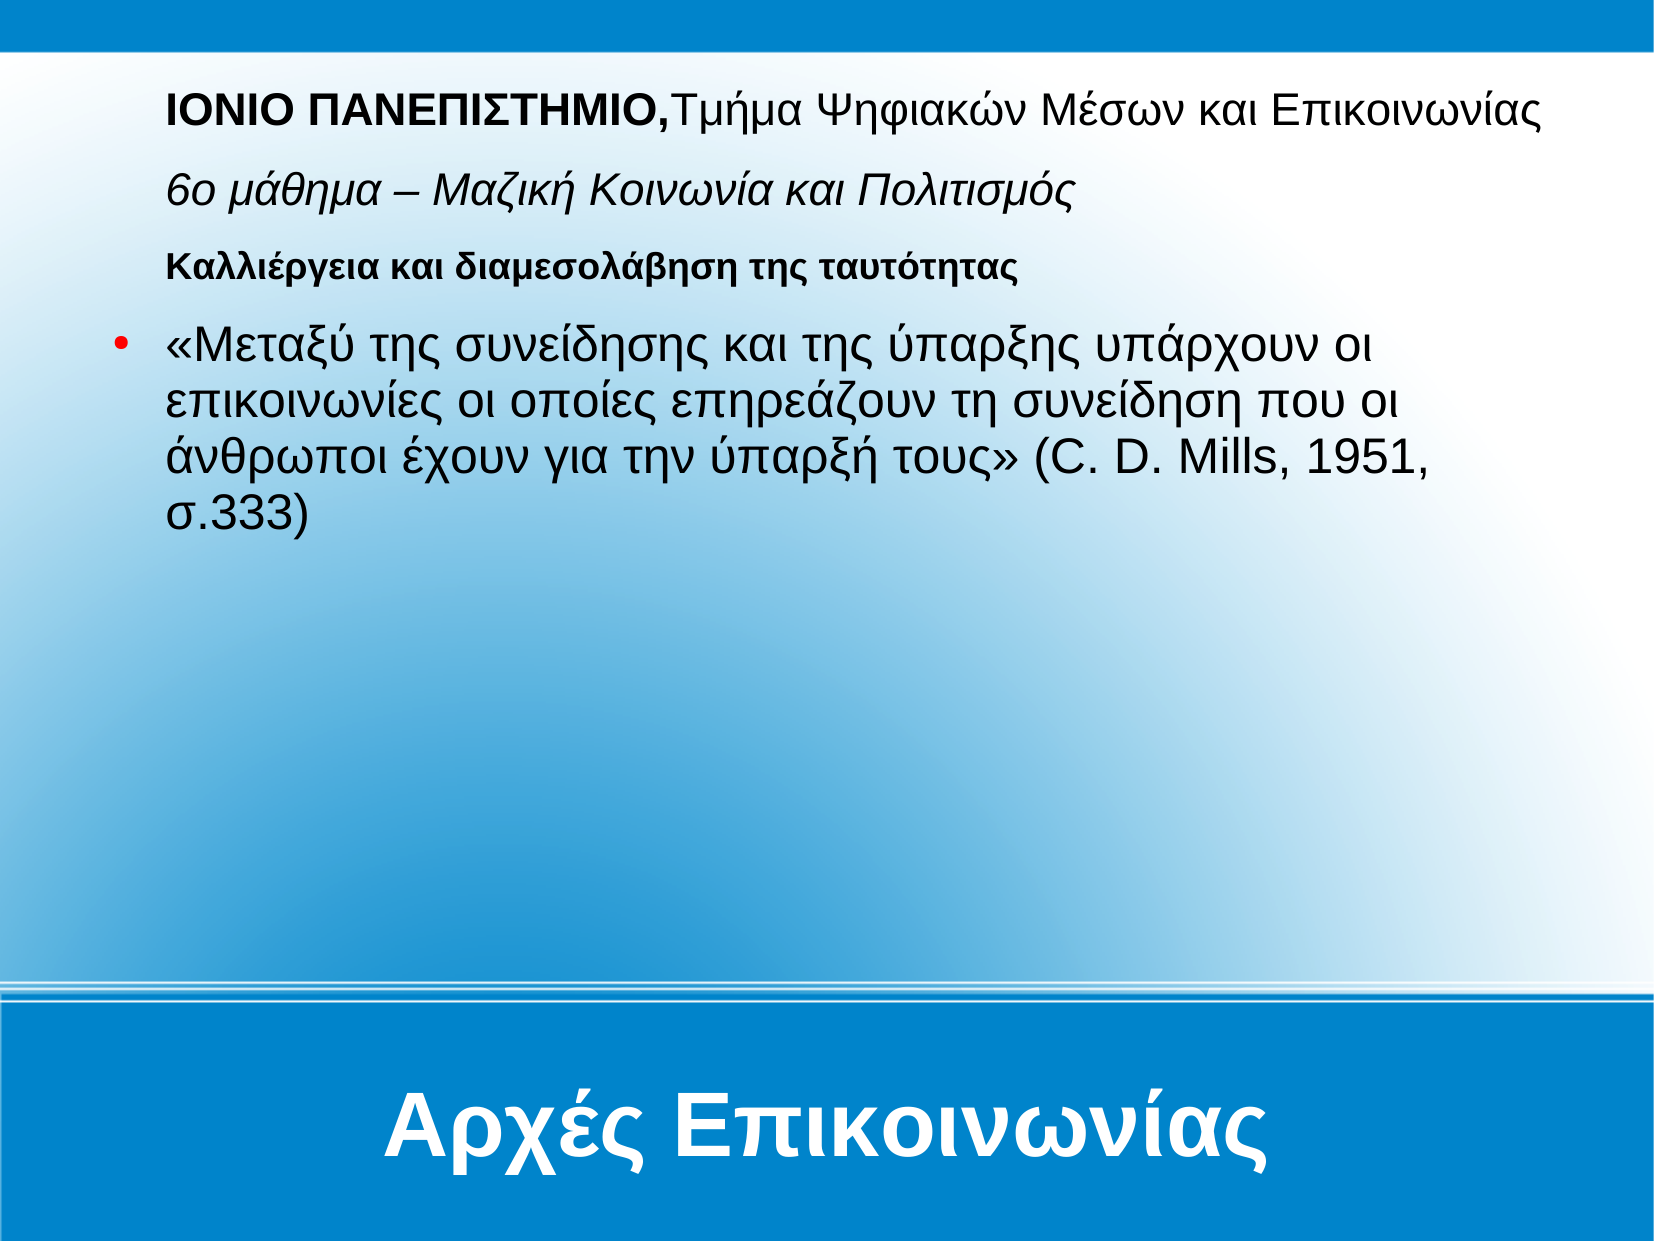

ΙΟΝΙΟ ΠΑΝΕΠΙΣΤΗΜΙΟ,Τμήμα Ψηφιακών Μέσων και Επικοινωνίας
6ο μάθημα – Μαζική Κοινωνία και Πολιτισμός
Καλλιέργεια και διαμεσολάβηση της ταυτότητας
«Μεταξύ της συνείδησης και της ύπαρξης υπάρχουν οι επικοινωνίες οι οποίες επηρεάζουν τη συνείδηση που οι άνθρωποι έχουν για την ύπαρξή τους» (C. D. Mills, 1951, σ.333)
# Αρχές Επικοινωνίας